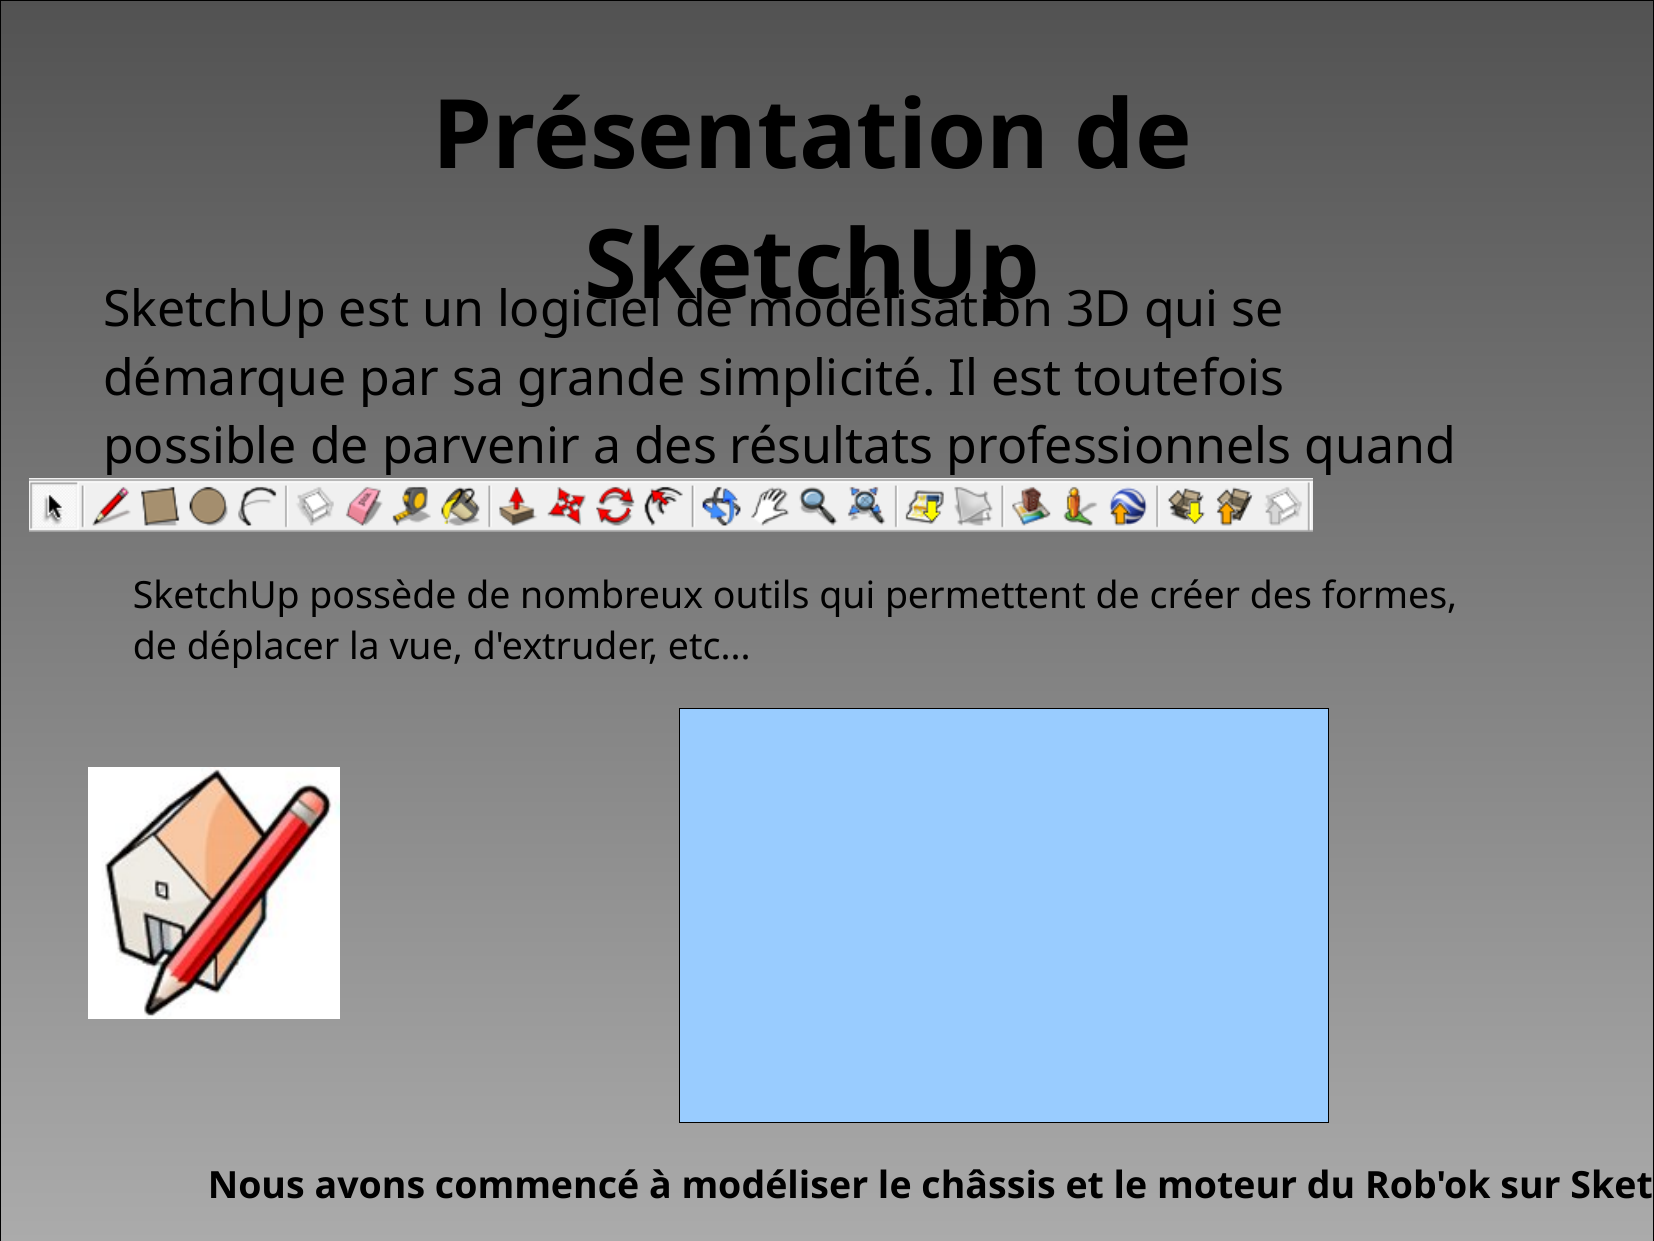

Présentation de SketchUp
SketchUp est un logiciel de modélisation 3D qui se démarque par sa grande simplicité. Il est toutefois possible de parvenir a des résultats professionnels quand on sait l'utiliser.
SketchUp possède de nombreux outils qui permettent de créer des formes,
de déplacer la vue, d'extruder, etc...
Nous avons commencé à modéliser le châssis et le moteur du Rob'ok sur SketchUp.